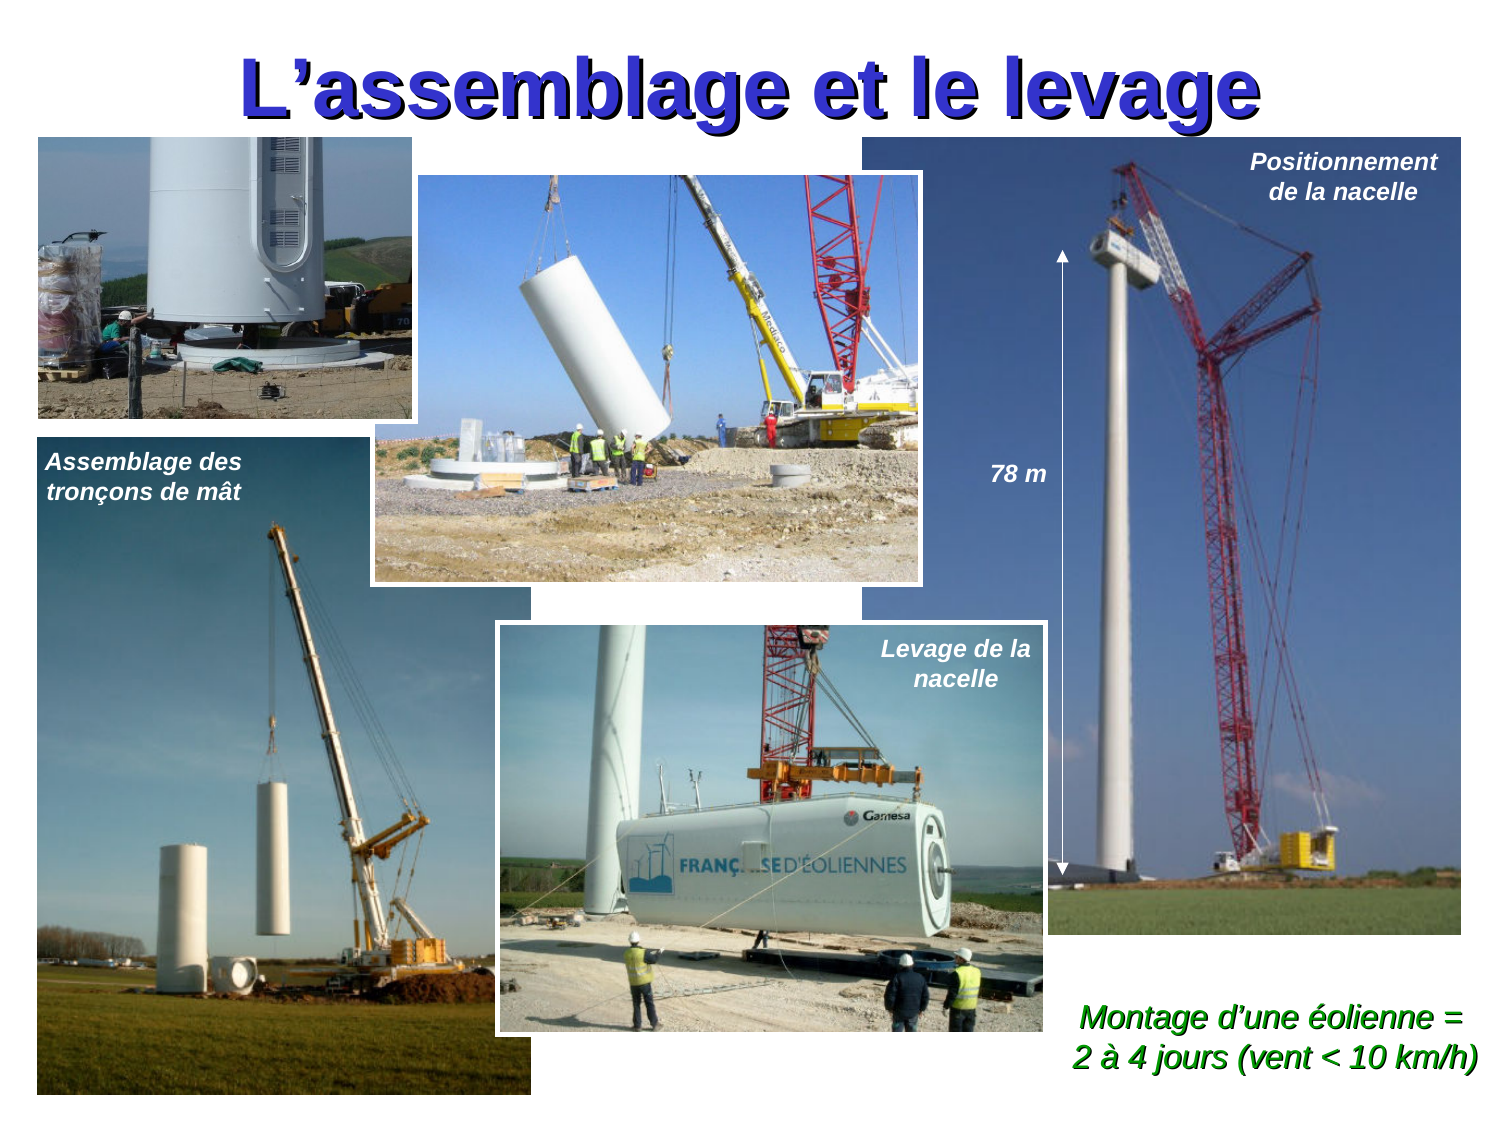

L’assemblage et le levage
Positionnement de la nacelle
Assemblage des tronçons de mât
78 m
Levage de la nacelle
Montage d’une éolienne = 2 à 4 jours (vent < 10 km/h)